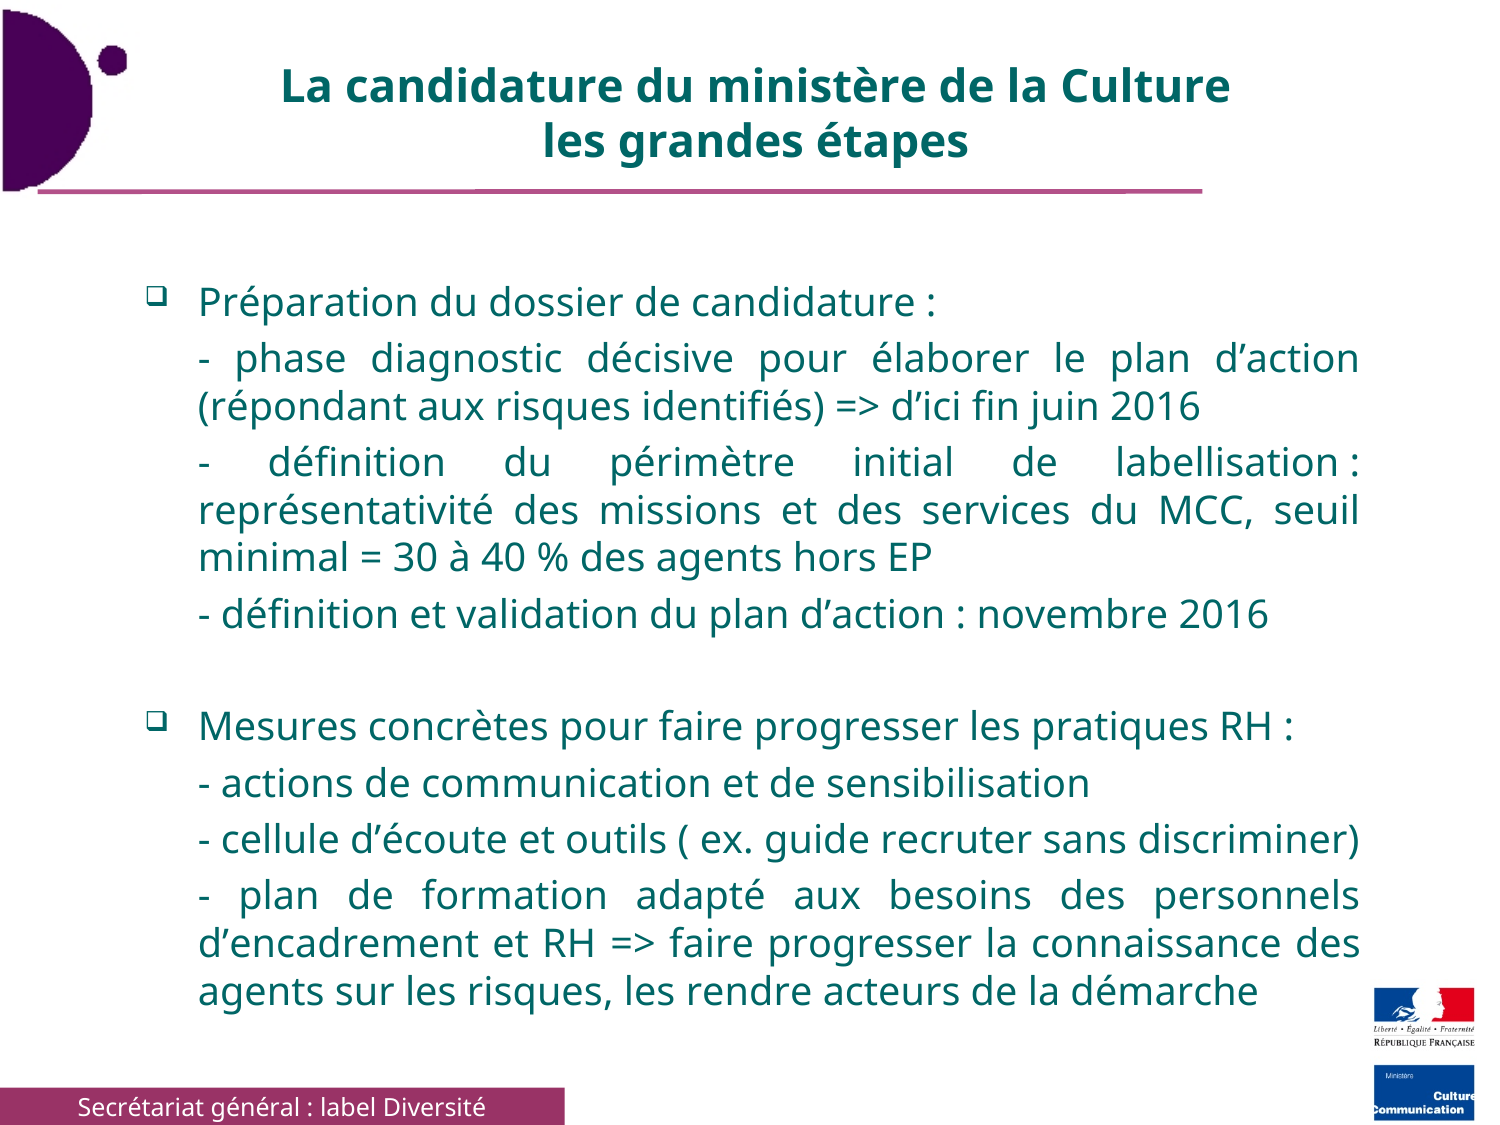

La candidature du ministère de la Culture
les grandes étapes
# Préparation du dossier de candidature :
- phase diagnostic décisive pour élaborer le plan d’action (répondant aux risques identifiés) => d’ici fin juin 2016
- définition du périmètre initial de labellisation : représentativité des missions et des services du MCC, seuil minimal = 30 à 40 % des agents hors EP
- définition et validation du plan d’action : novembre 2016
Mesures concrètes pour faire progresser les pratiques RH :
- actions de communication et de sensibilisation
- cellule d’écoute et outils ( ex. guide recruter sans discriminer)
- plan de formation adapté aux besoins des personnels d’encadrement et RH => faire progresser la connaissance des agents sur les risques, les rendre acteurs de la démarche